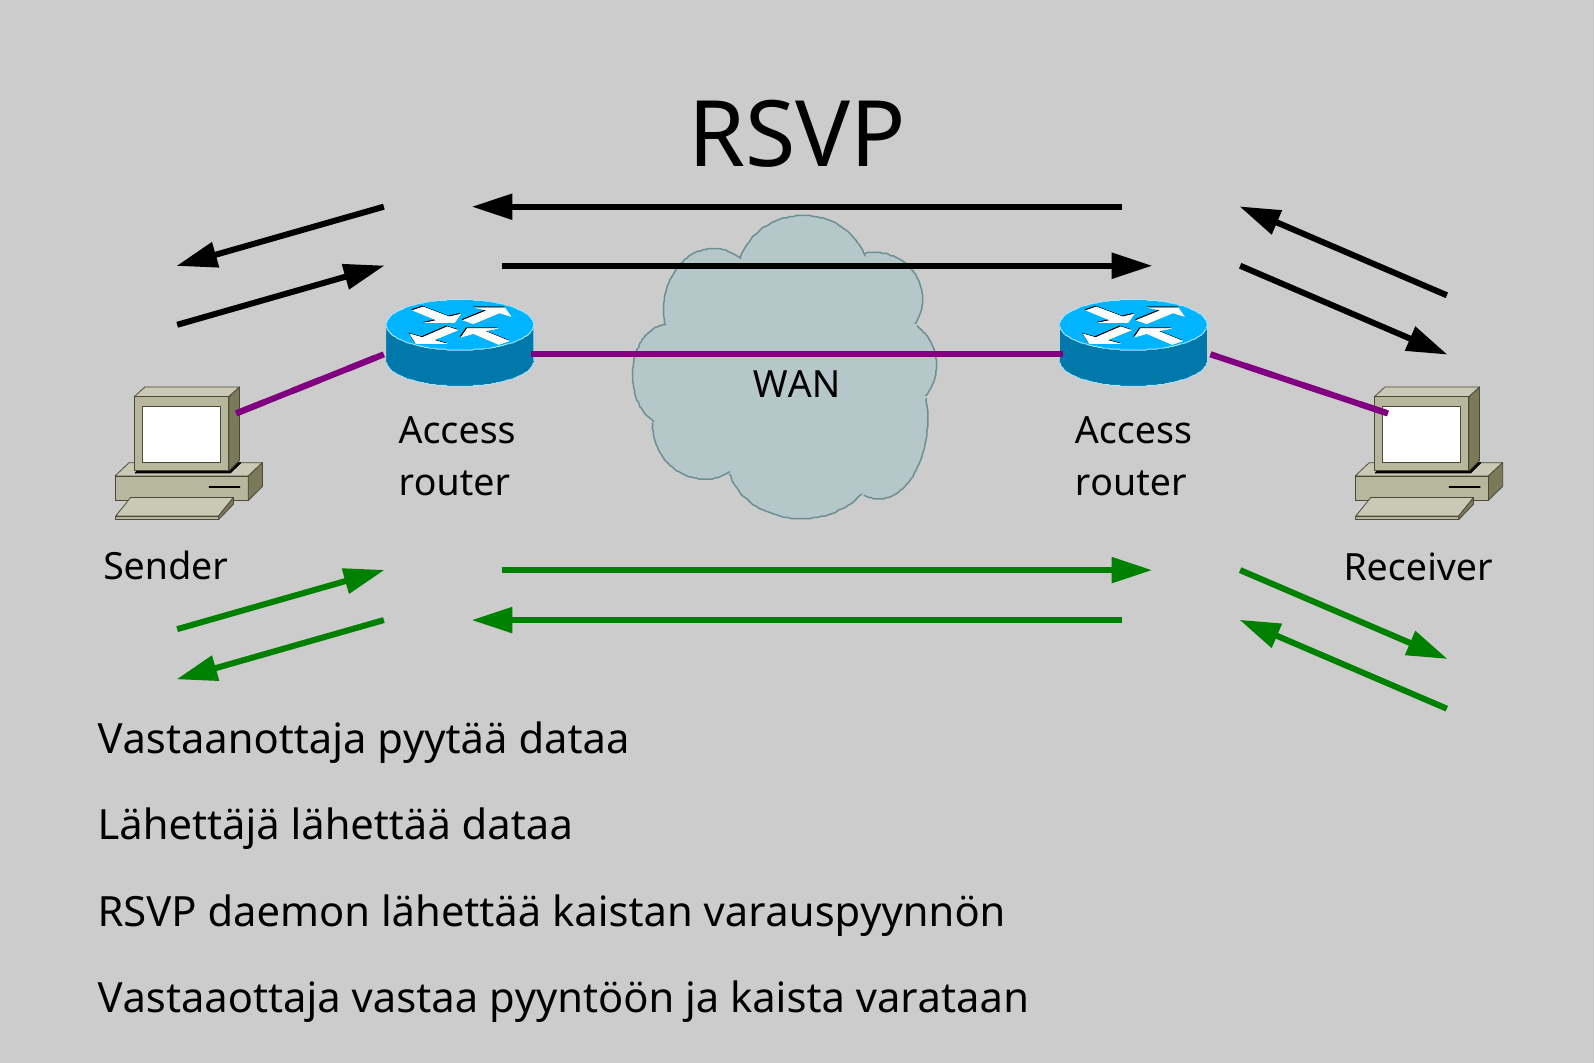

# RSVP
WAN
Access
router
Access
router
Sender
Receiver
Vastaanottaja pyytää dataa
Lähettäjä lähettää dataa
RSVP daemon lähettää kaistan varauspyynnön
Vastaaottaja vastaa pyyntöön ja kaista varataan